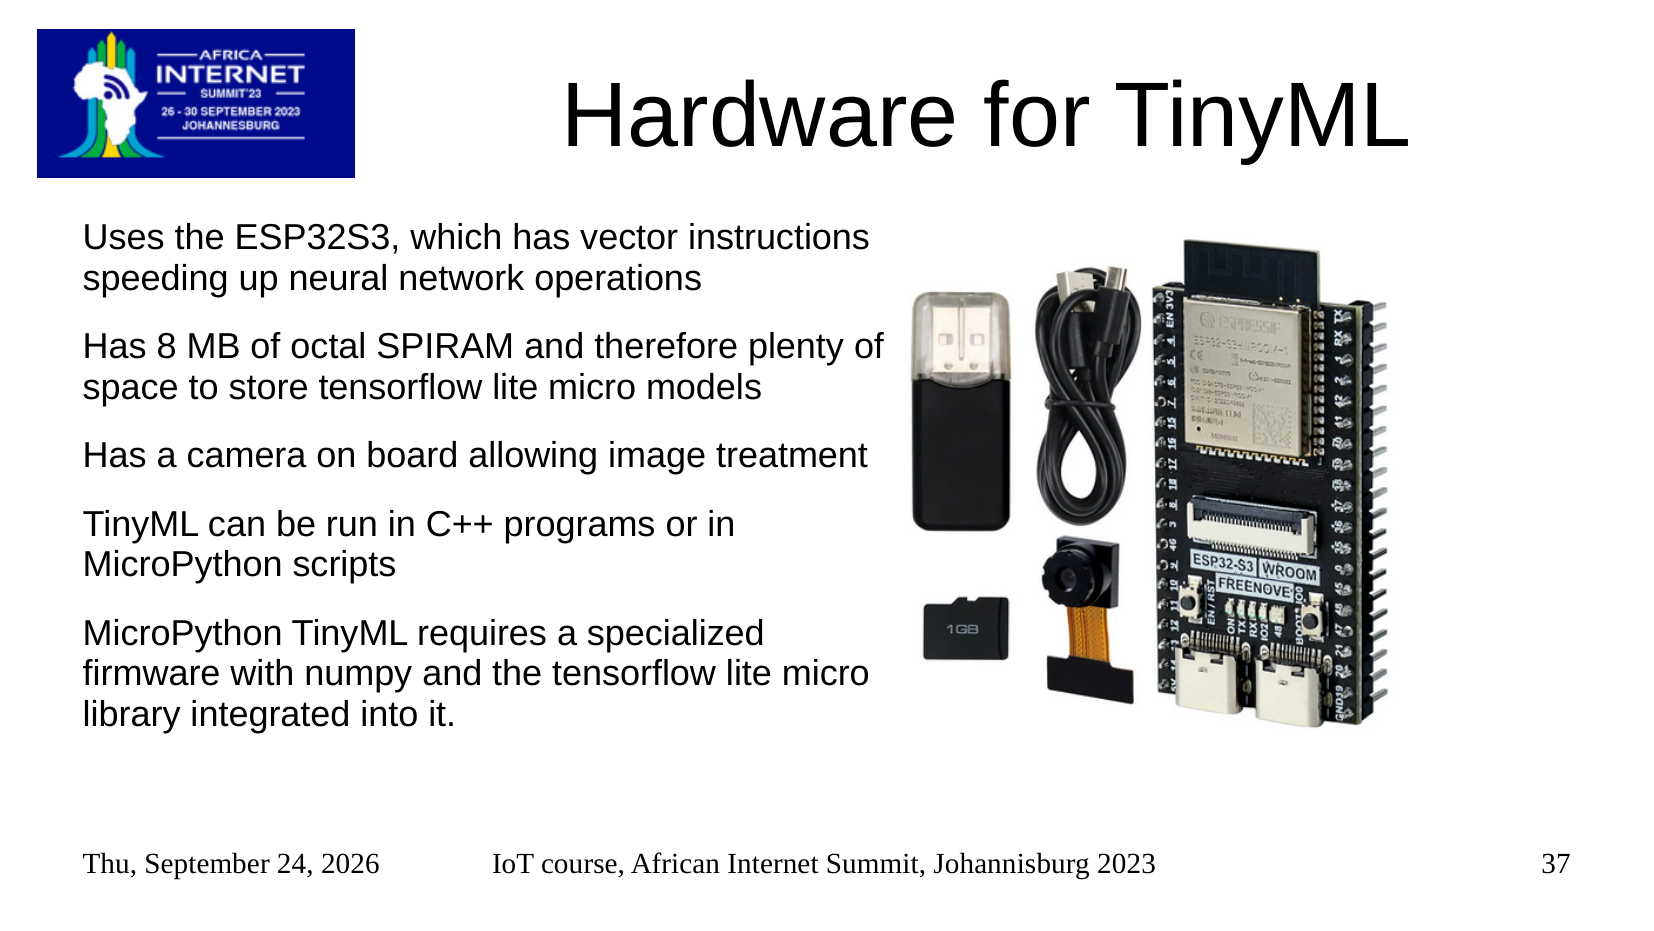

# Hardware for TinyML
Uses the ESP32S3, which has vector instructions speeding up neural network operations
Has 8 MB of octal SPIRAM and therefore plenty of space to store tensorflow lite micro models
Has a camera on board allowing image treatment
TinyML can be run in C++ programs or in MicroPython scripts
MicroPython TinyML requires a specialized firmware with numpy and the tensorflow lite micro library integrated into it.
IoT course, African Internet Summit, Johannisburg 2023
37